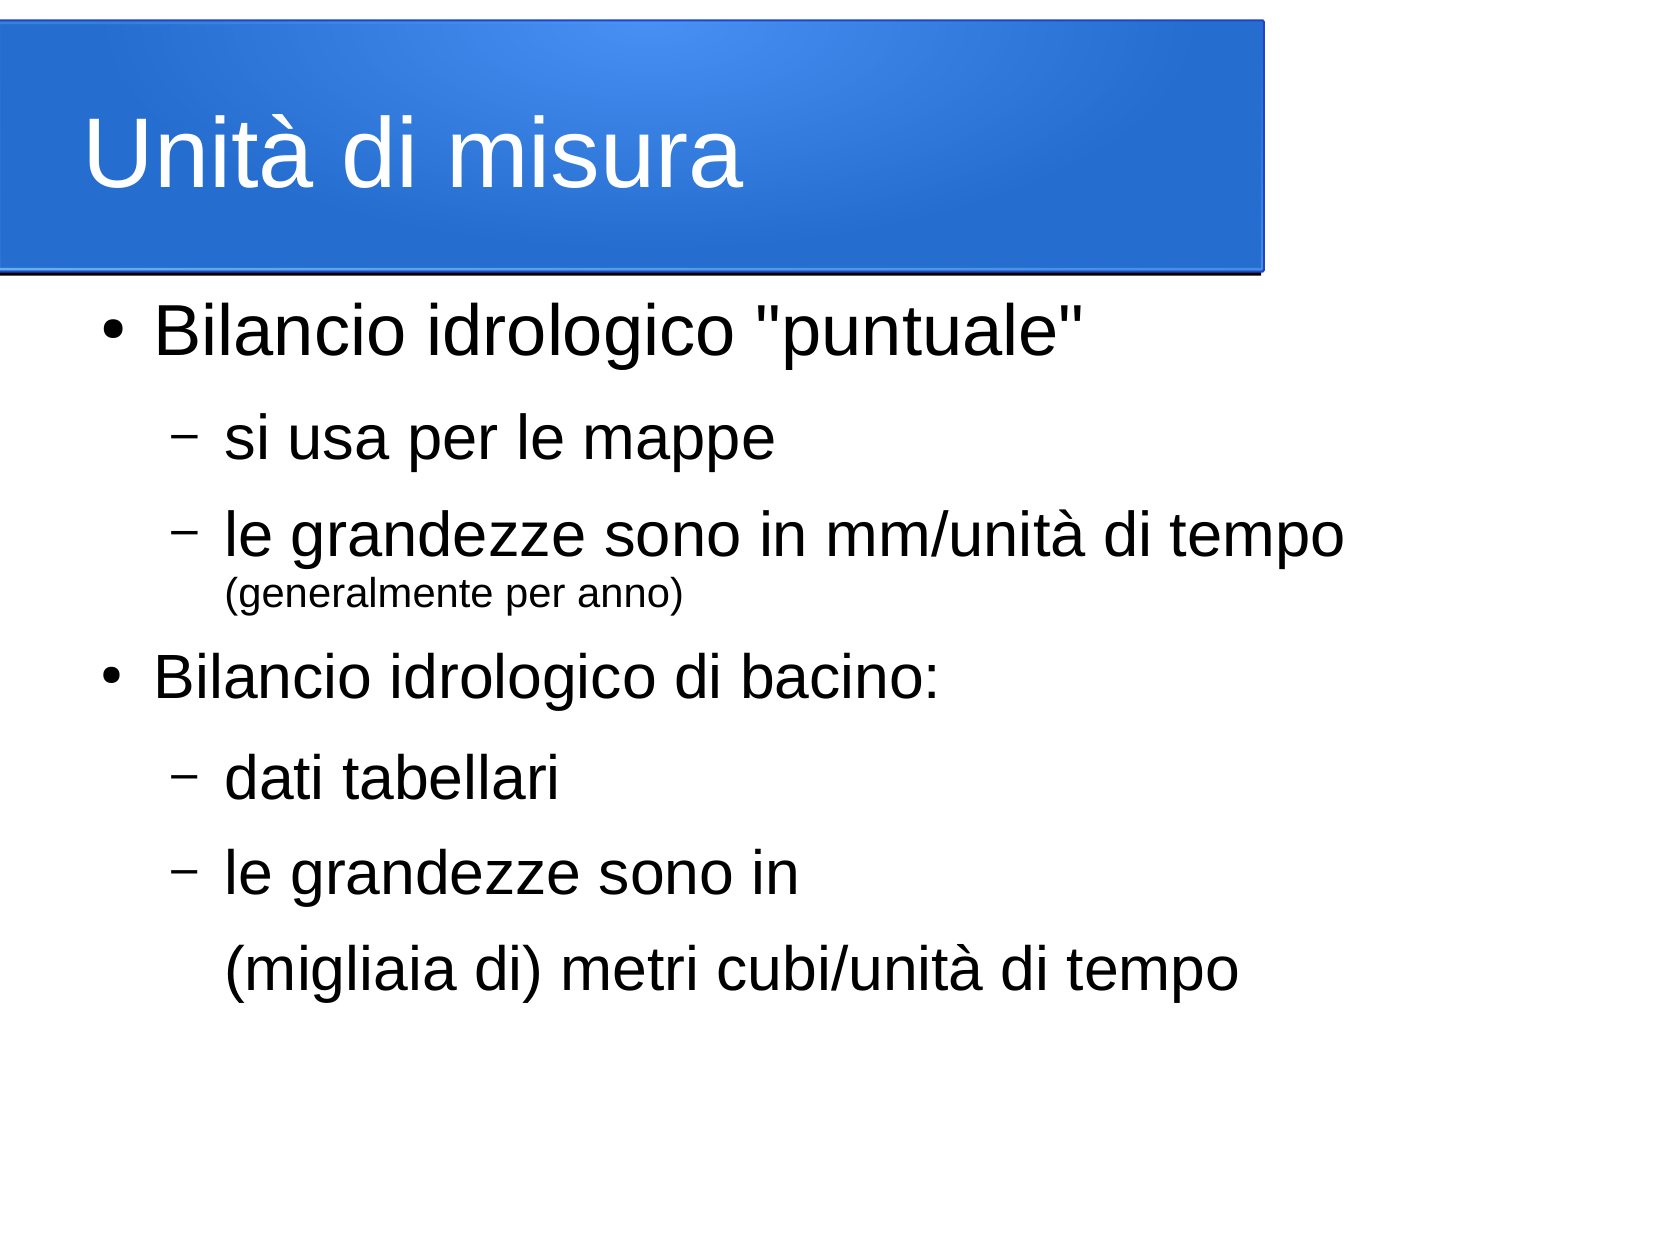

# Unità di misura
Bilancio idrologico "puntuale"
si usa per le mappe
le grandezze sono in mm/unità di tempo (generalmente per anno)
Bilancio idrologico di bacino:
dati tabellari
le grandezze sono in
(migliaia di) metri cubi/unità di tempo